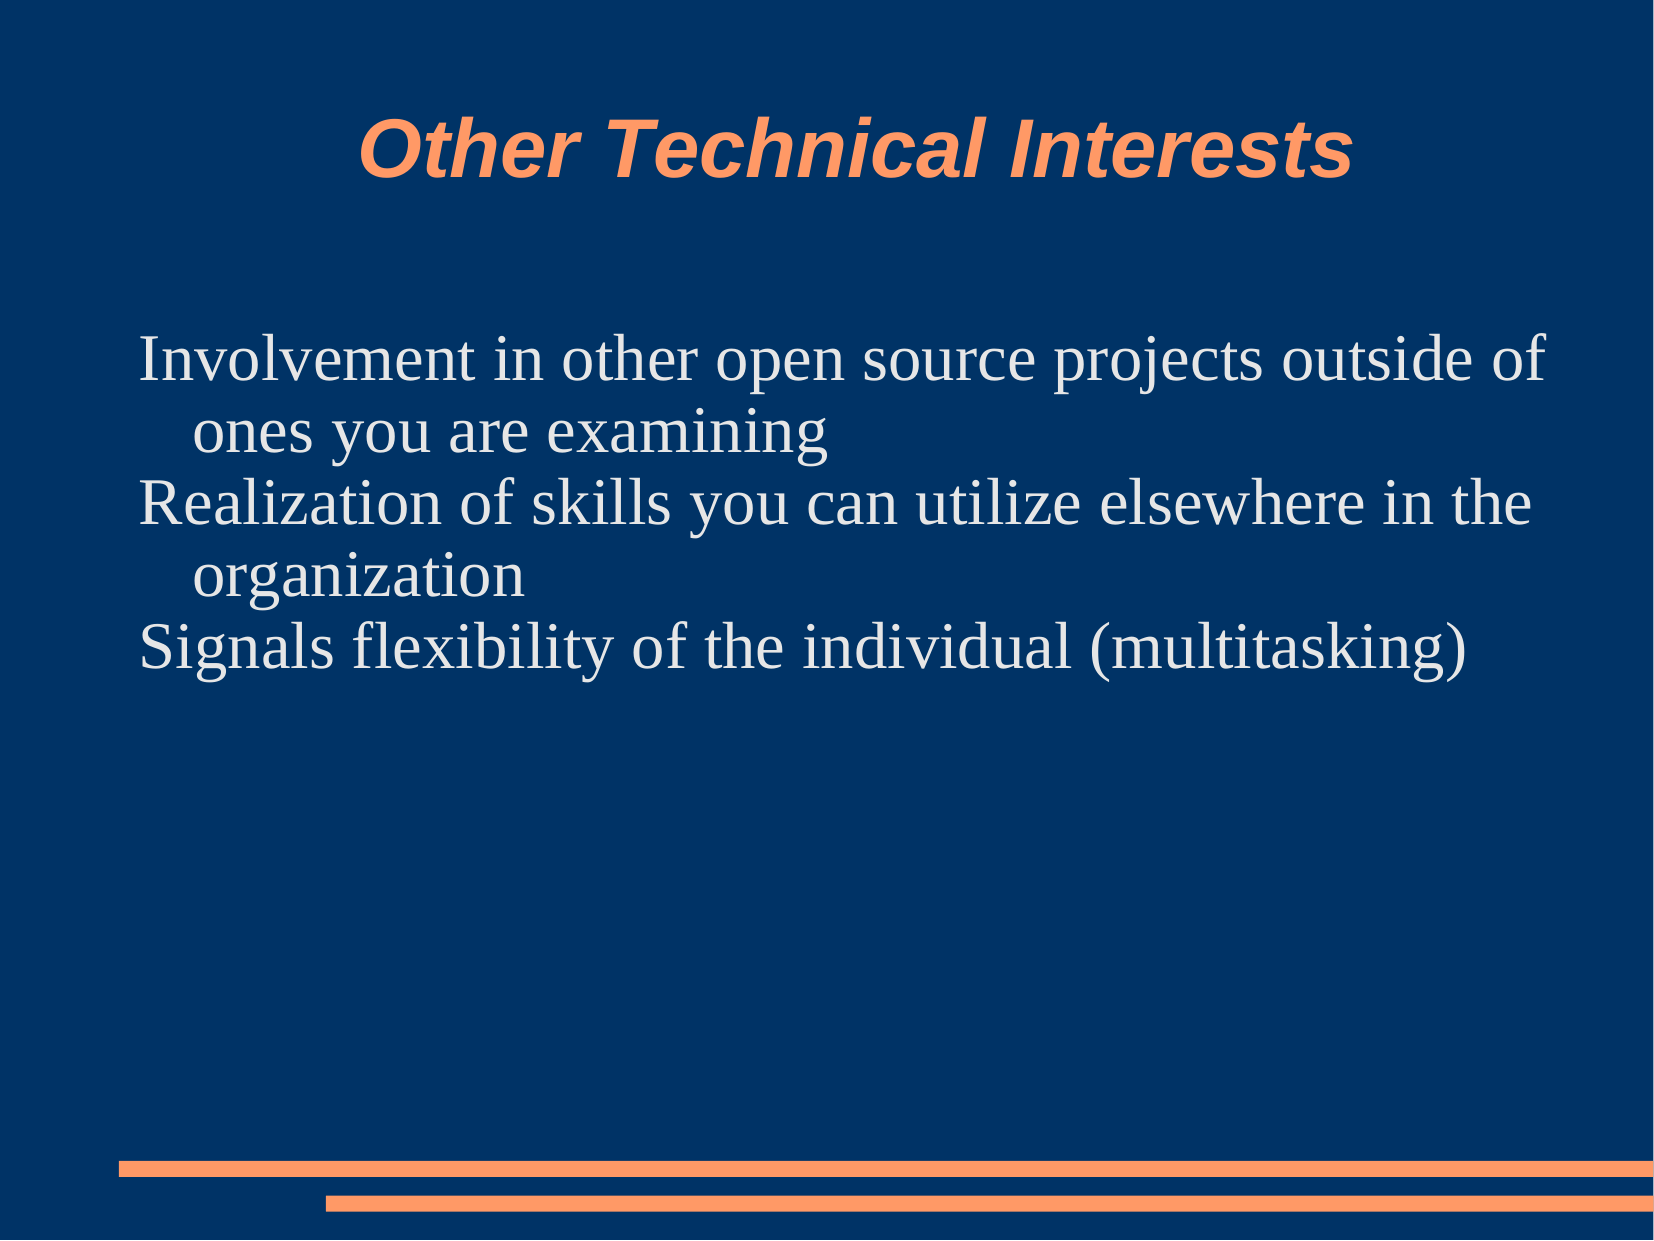

# Other Technical Interests
Involvement in other open source projects outside of ones you are examining
Realization of skills you can utilize elsewhere in the organization
Signals flexibility of the individual (multitasking)